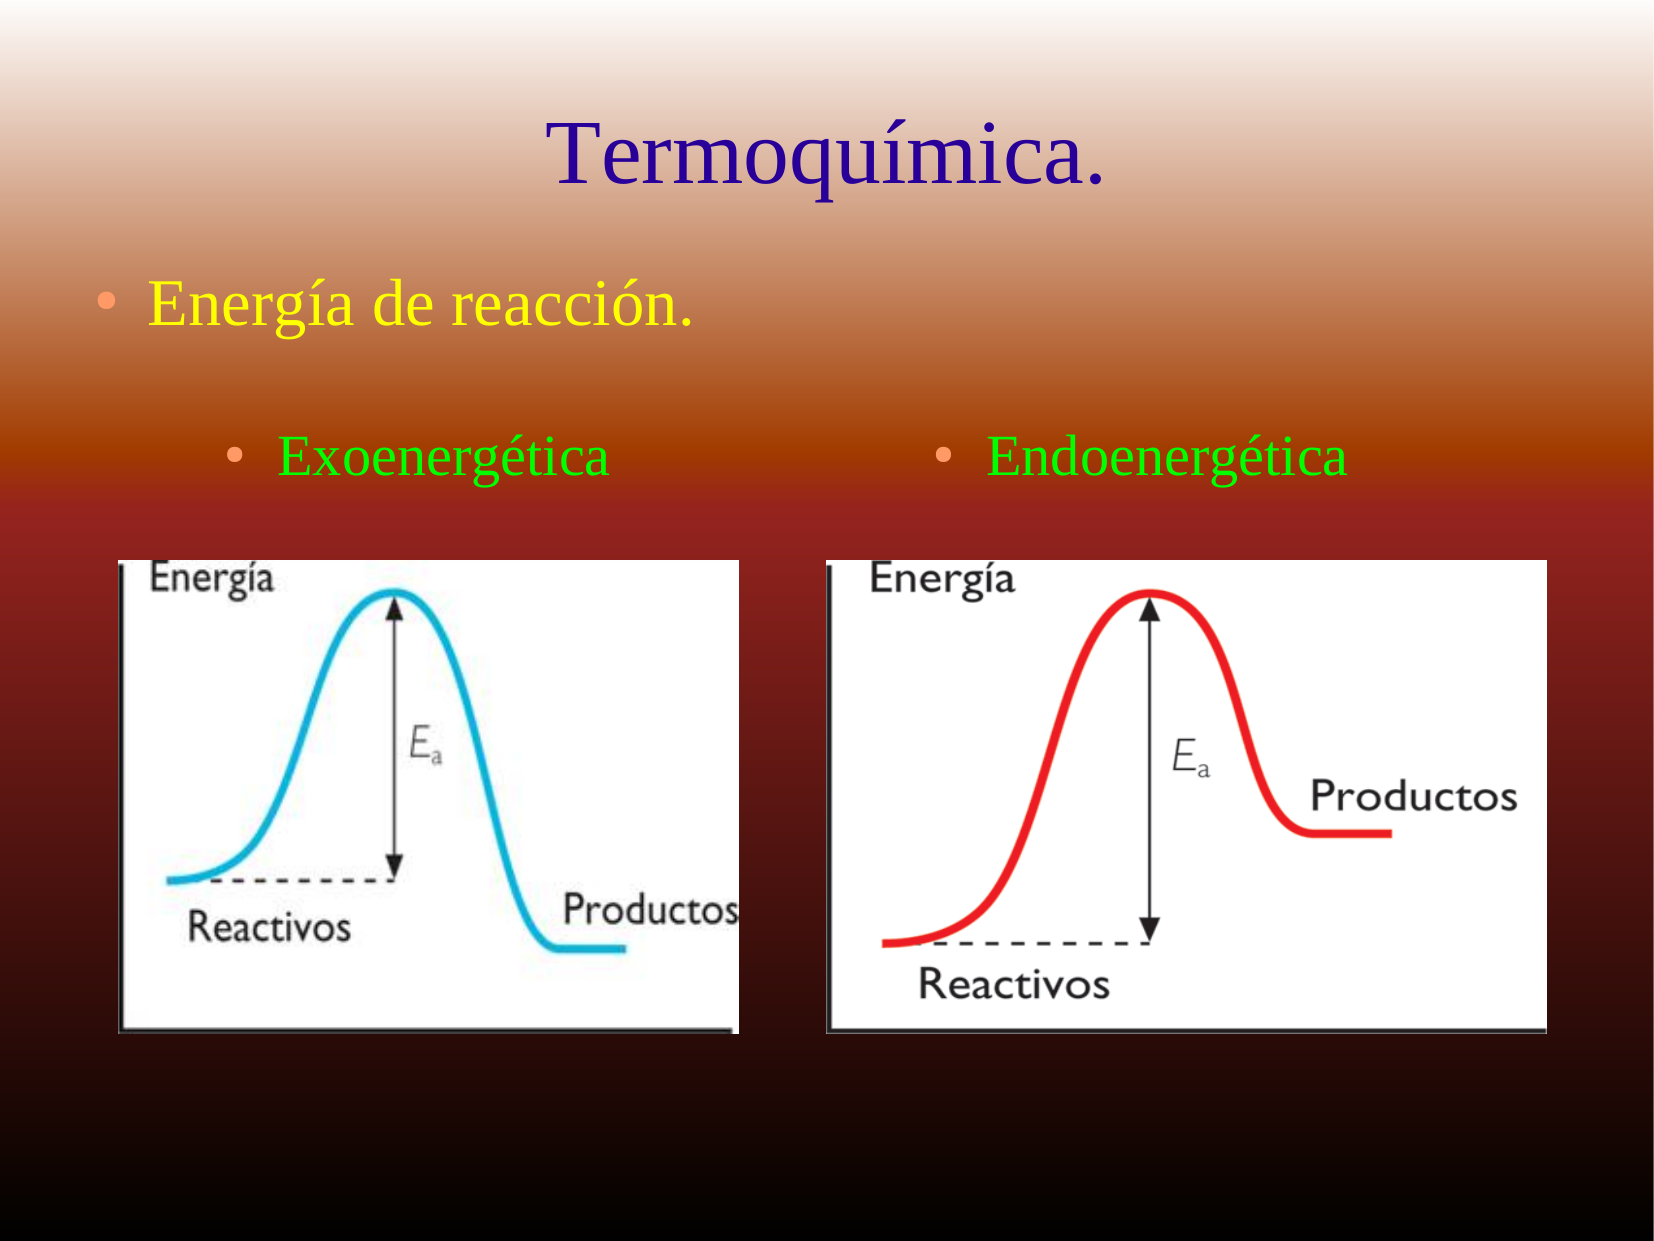

# Termoquímica.
Energía de reacción.
Exoenergética
Endoenergética